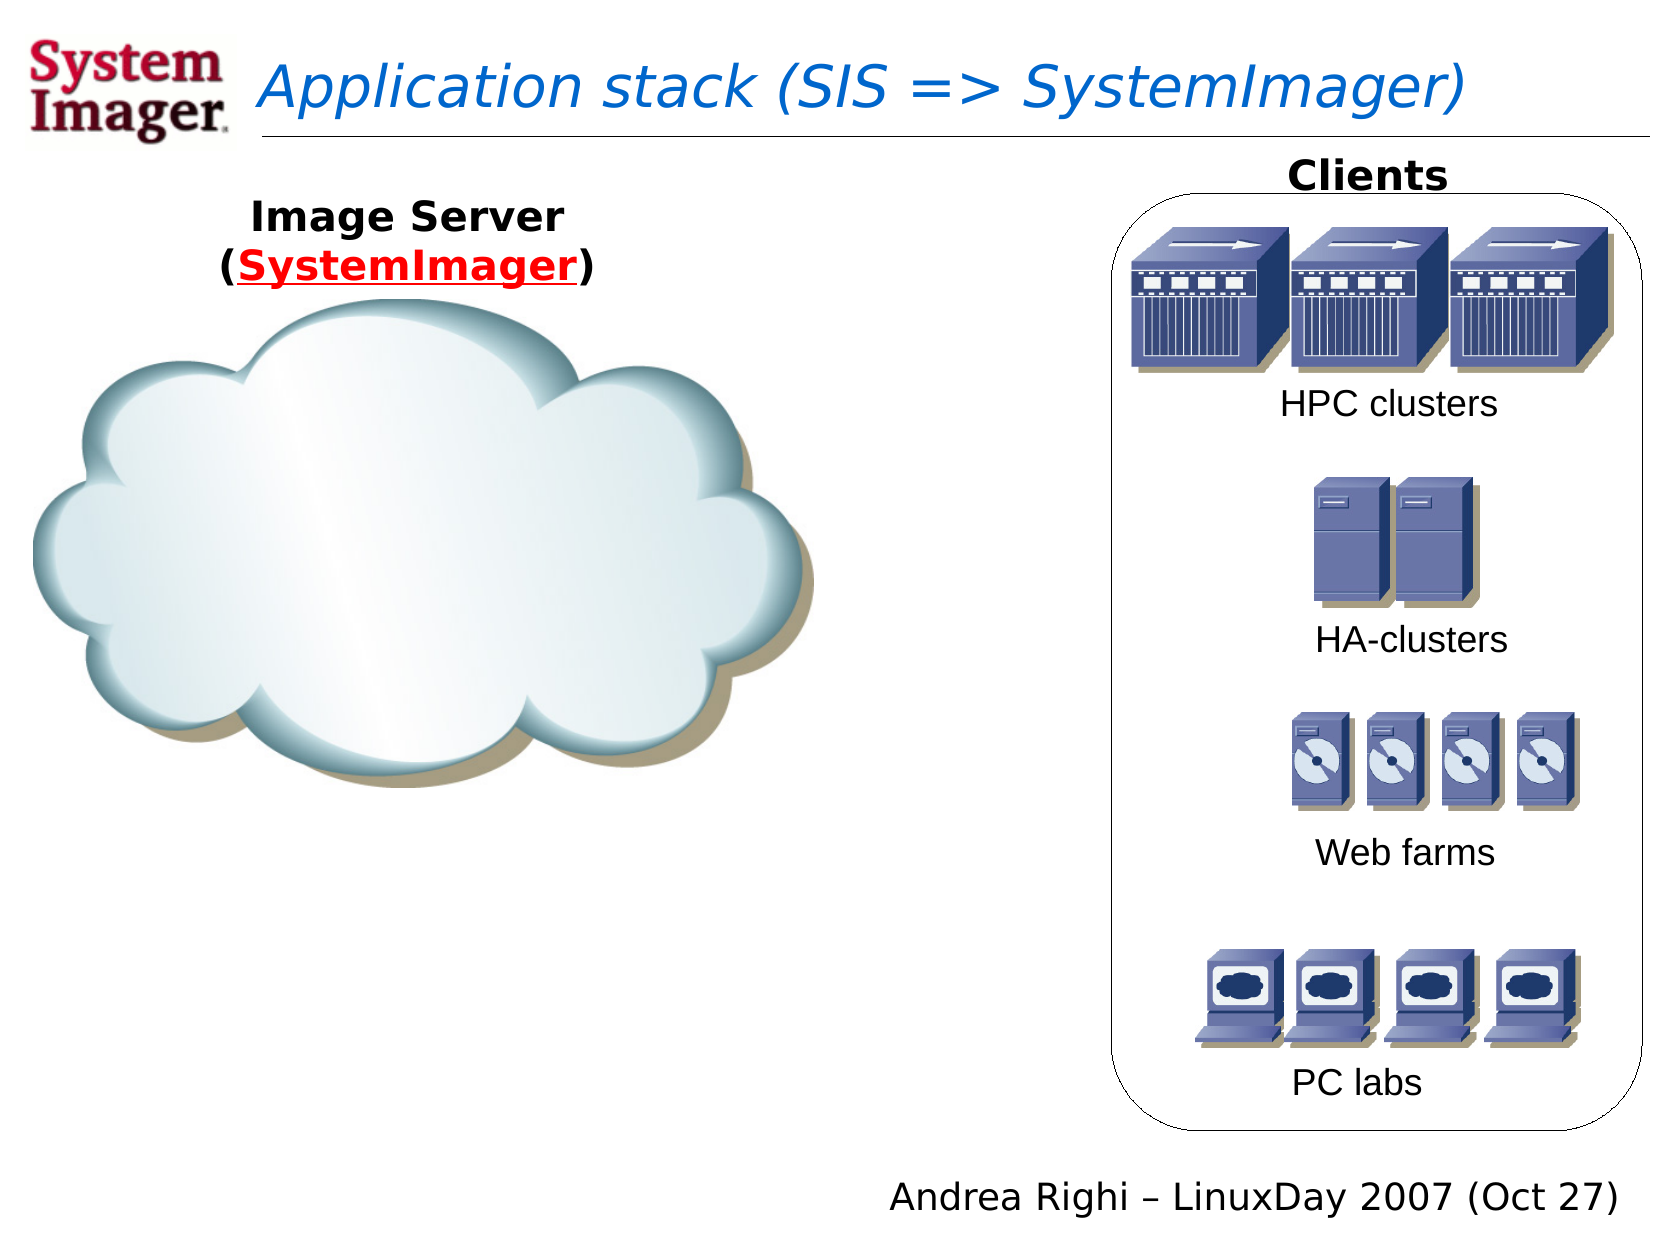

# Application stack (SIS => SystemImager)
Clients
Image Server
(SystemImager)
HPC clusters
HA-clusters
Web farms
PC labs